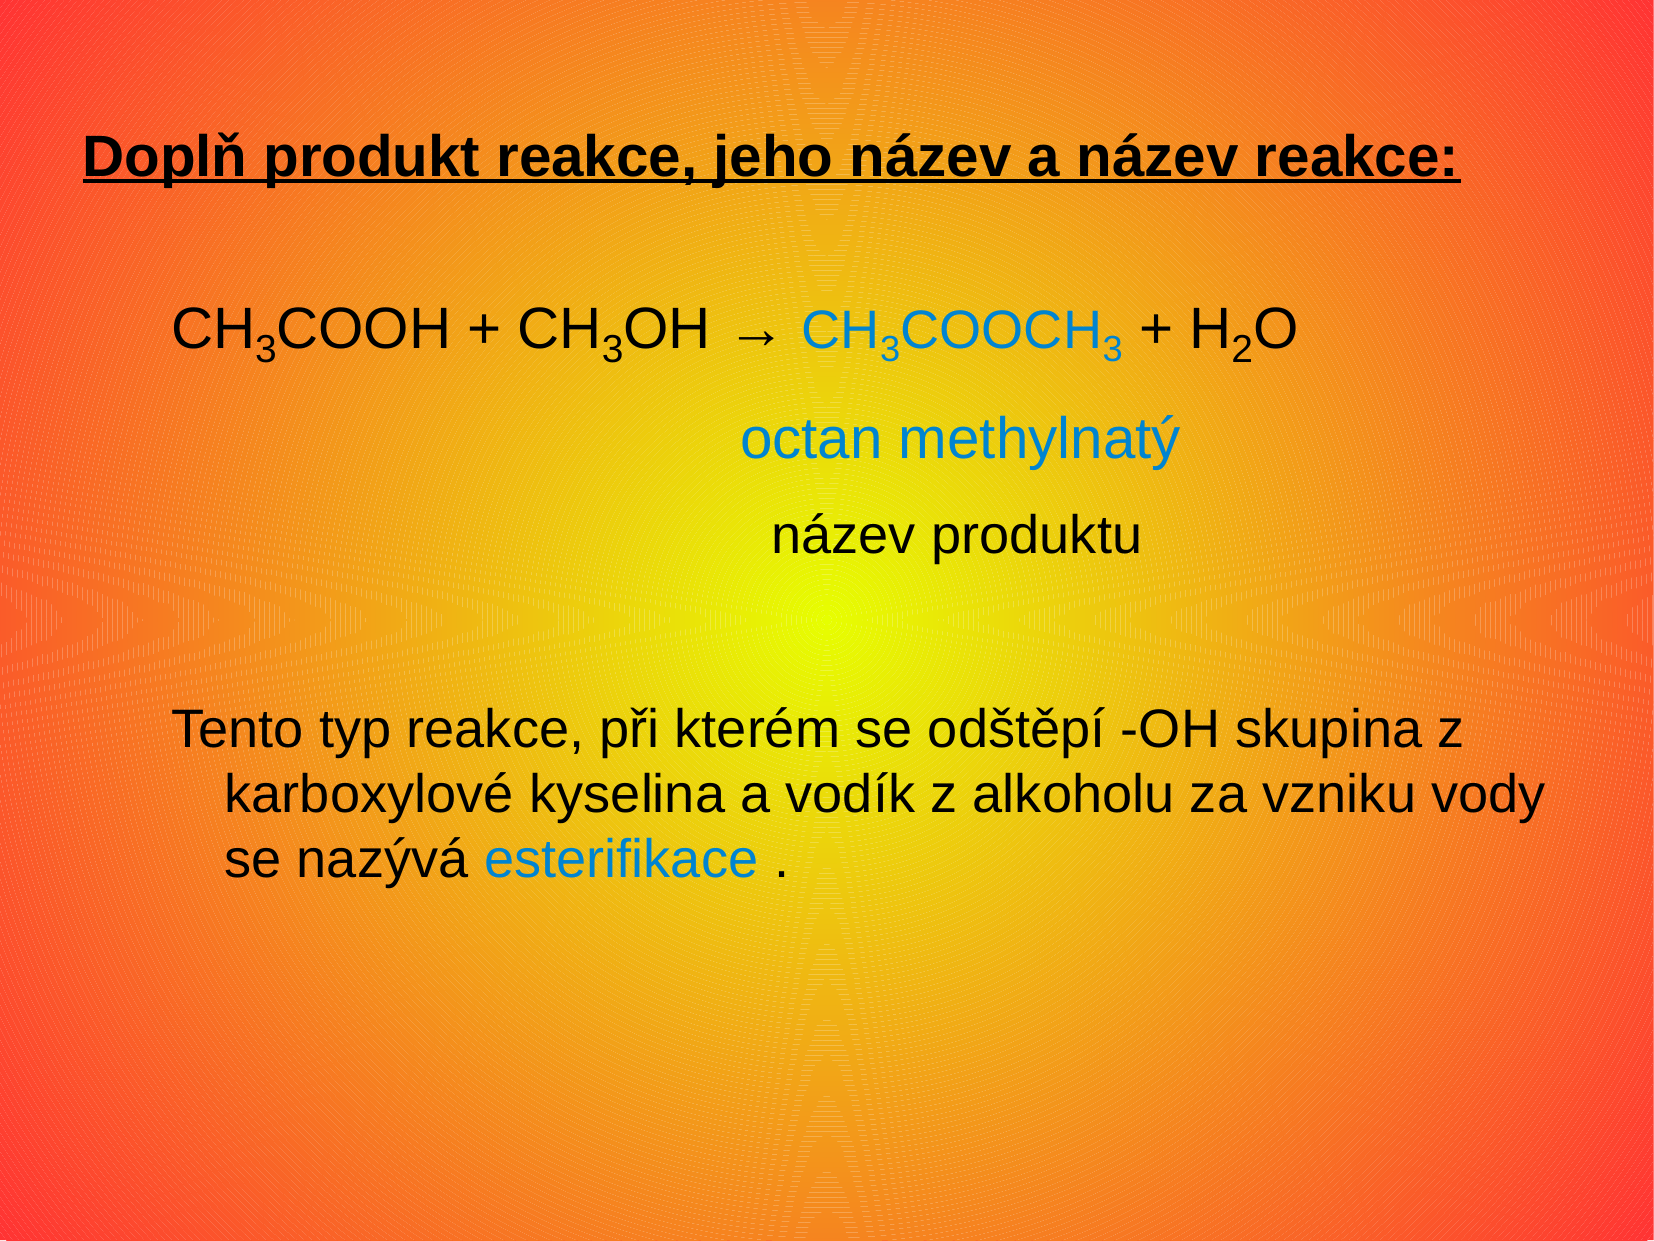

# Doplň produkt reakce, jeho název a název reakce:
CH3COOH + CH3OH → CH3COOCH3 + H2O
 octan methylnatý
 název produktu
Tento typ reakce, při kterém se odštěpí -OH skupina z karboxylové kyselina a vodík z alkoholu za vzniku vody se nazývá esterifikace .